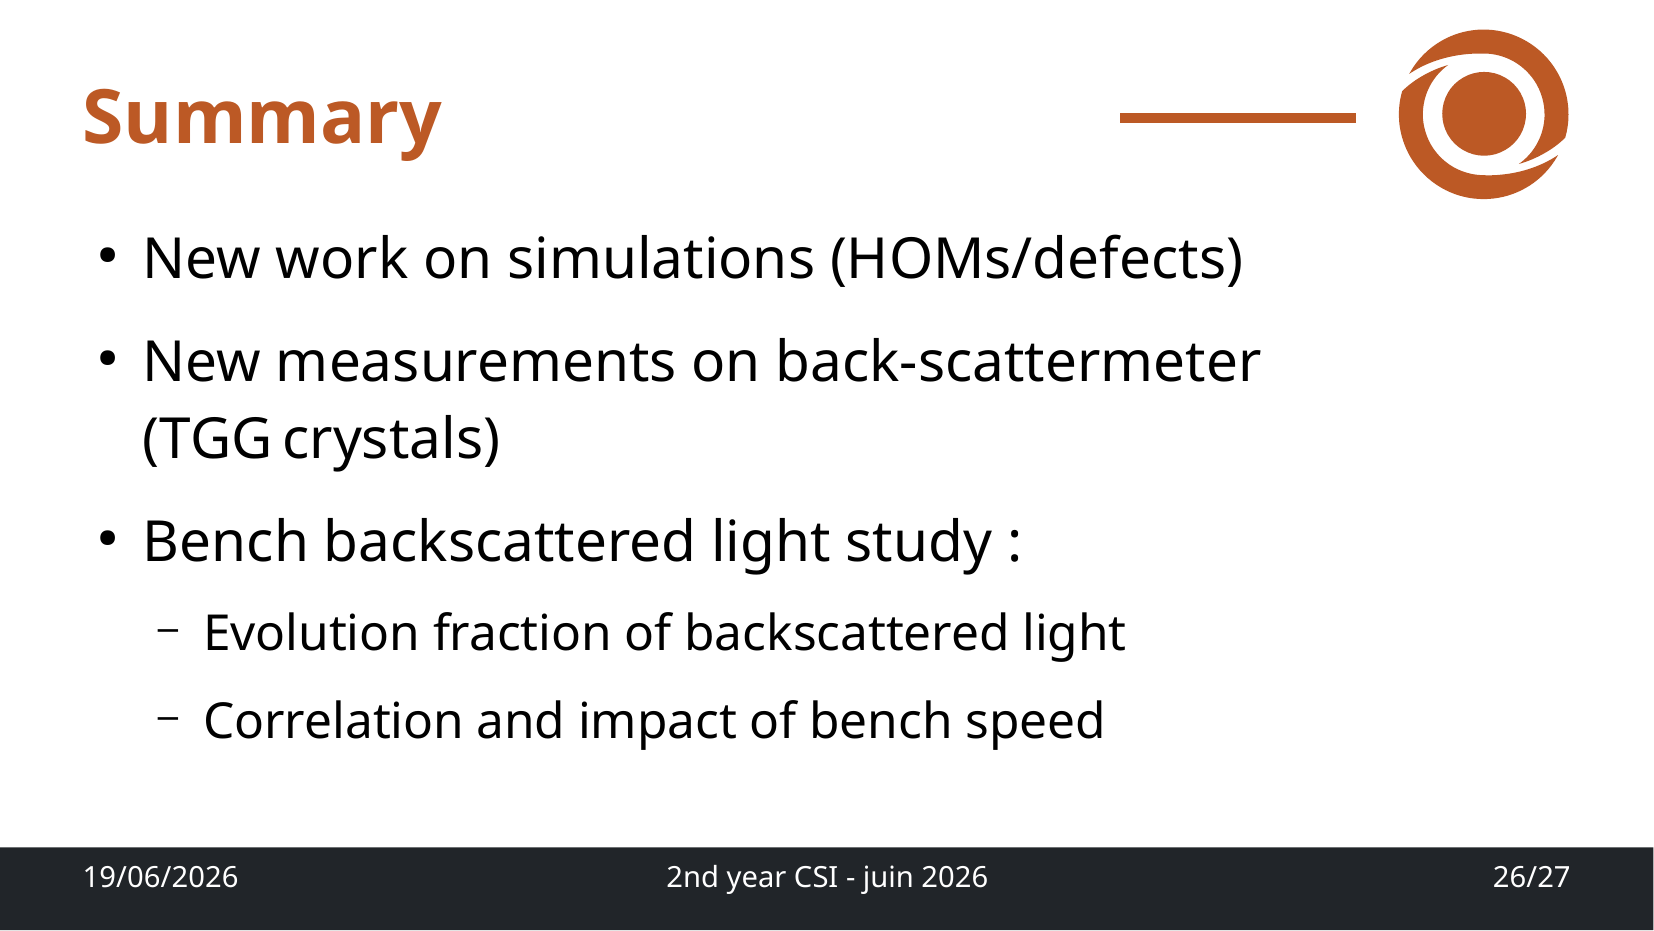

# Summary
New work on simulations (HOMs/defects)
New measurements on back-scattermeter (TGG crystals)
Bench backscattered light study :
Evolution fraction of backscattered light
Correlation and impact of bench speed
19/06/2026
2nd year CSI - juin 2026
26